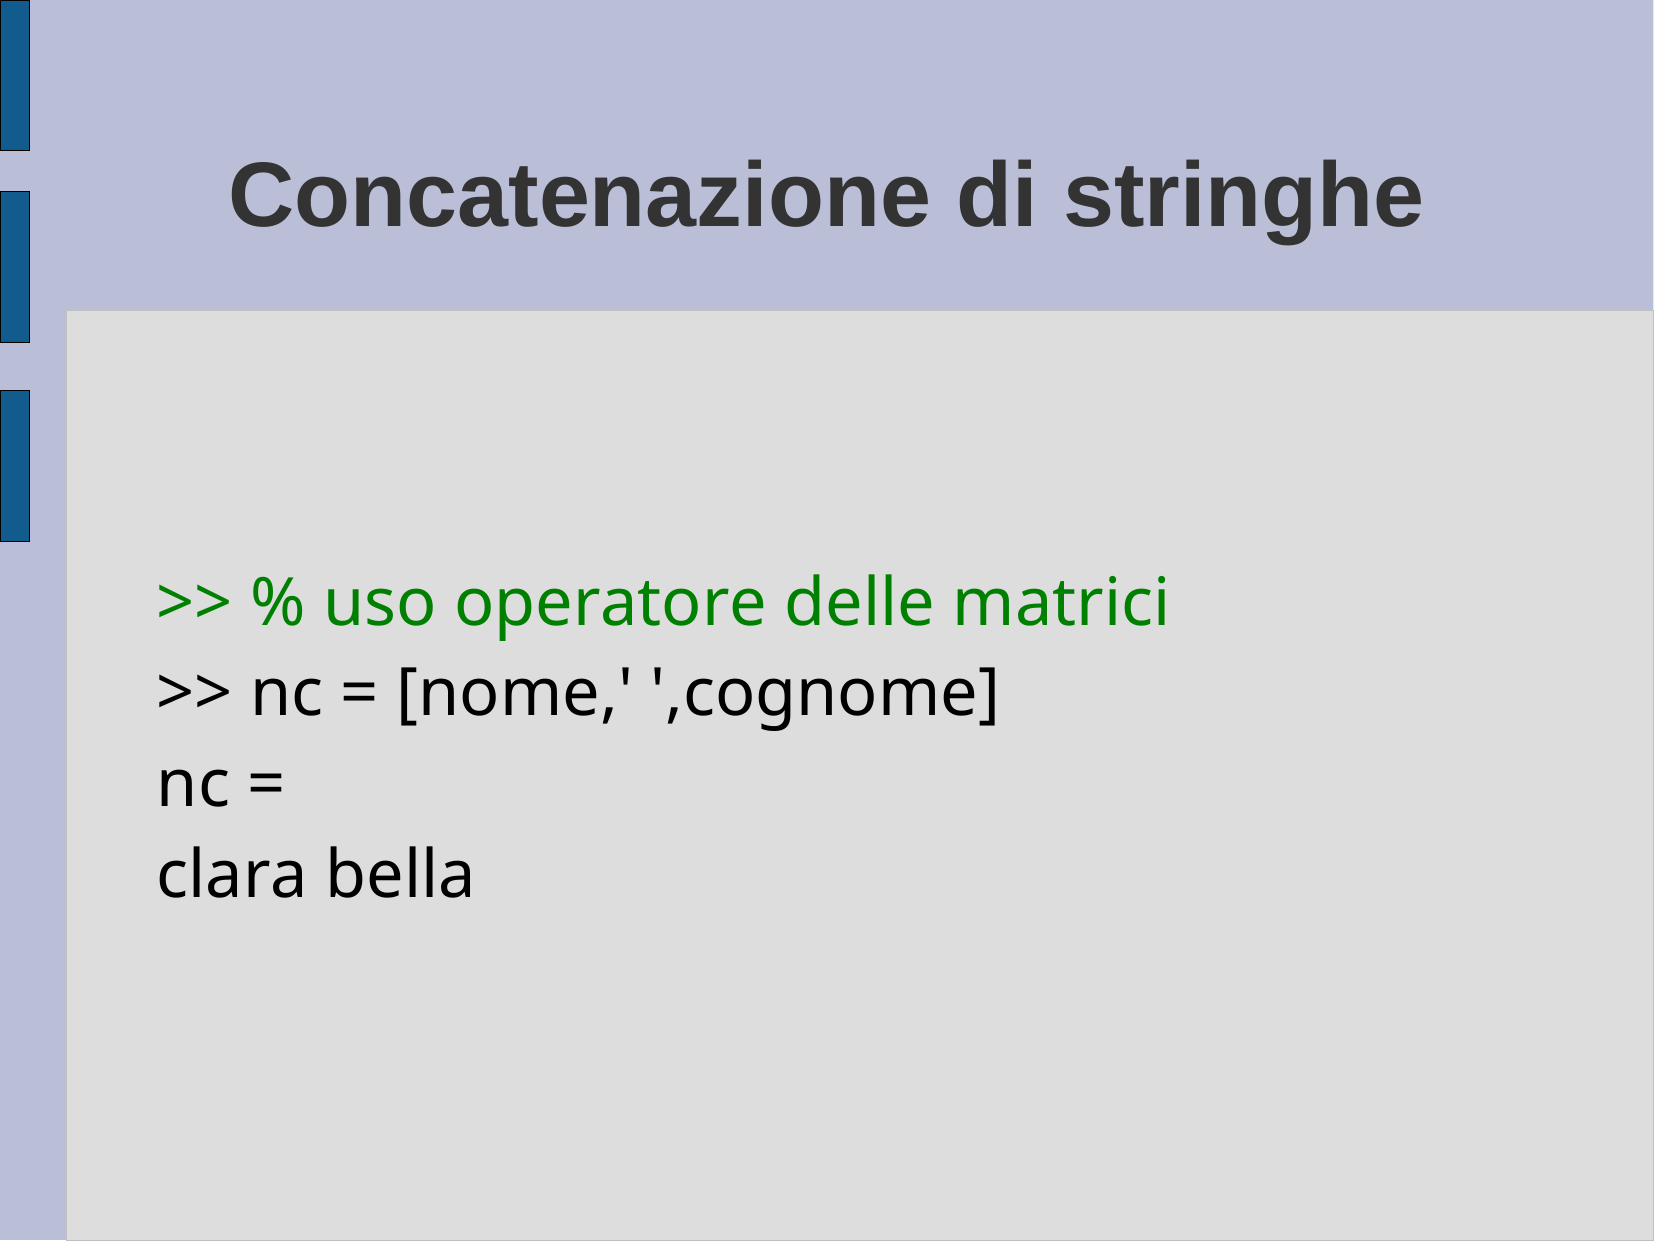

# Concatenazione di stringhe
>> % uso operatore delle matrici
>> nc = [nome,' ',cognome]
nc =
clara bella